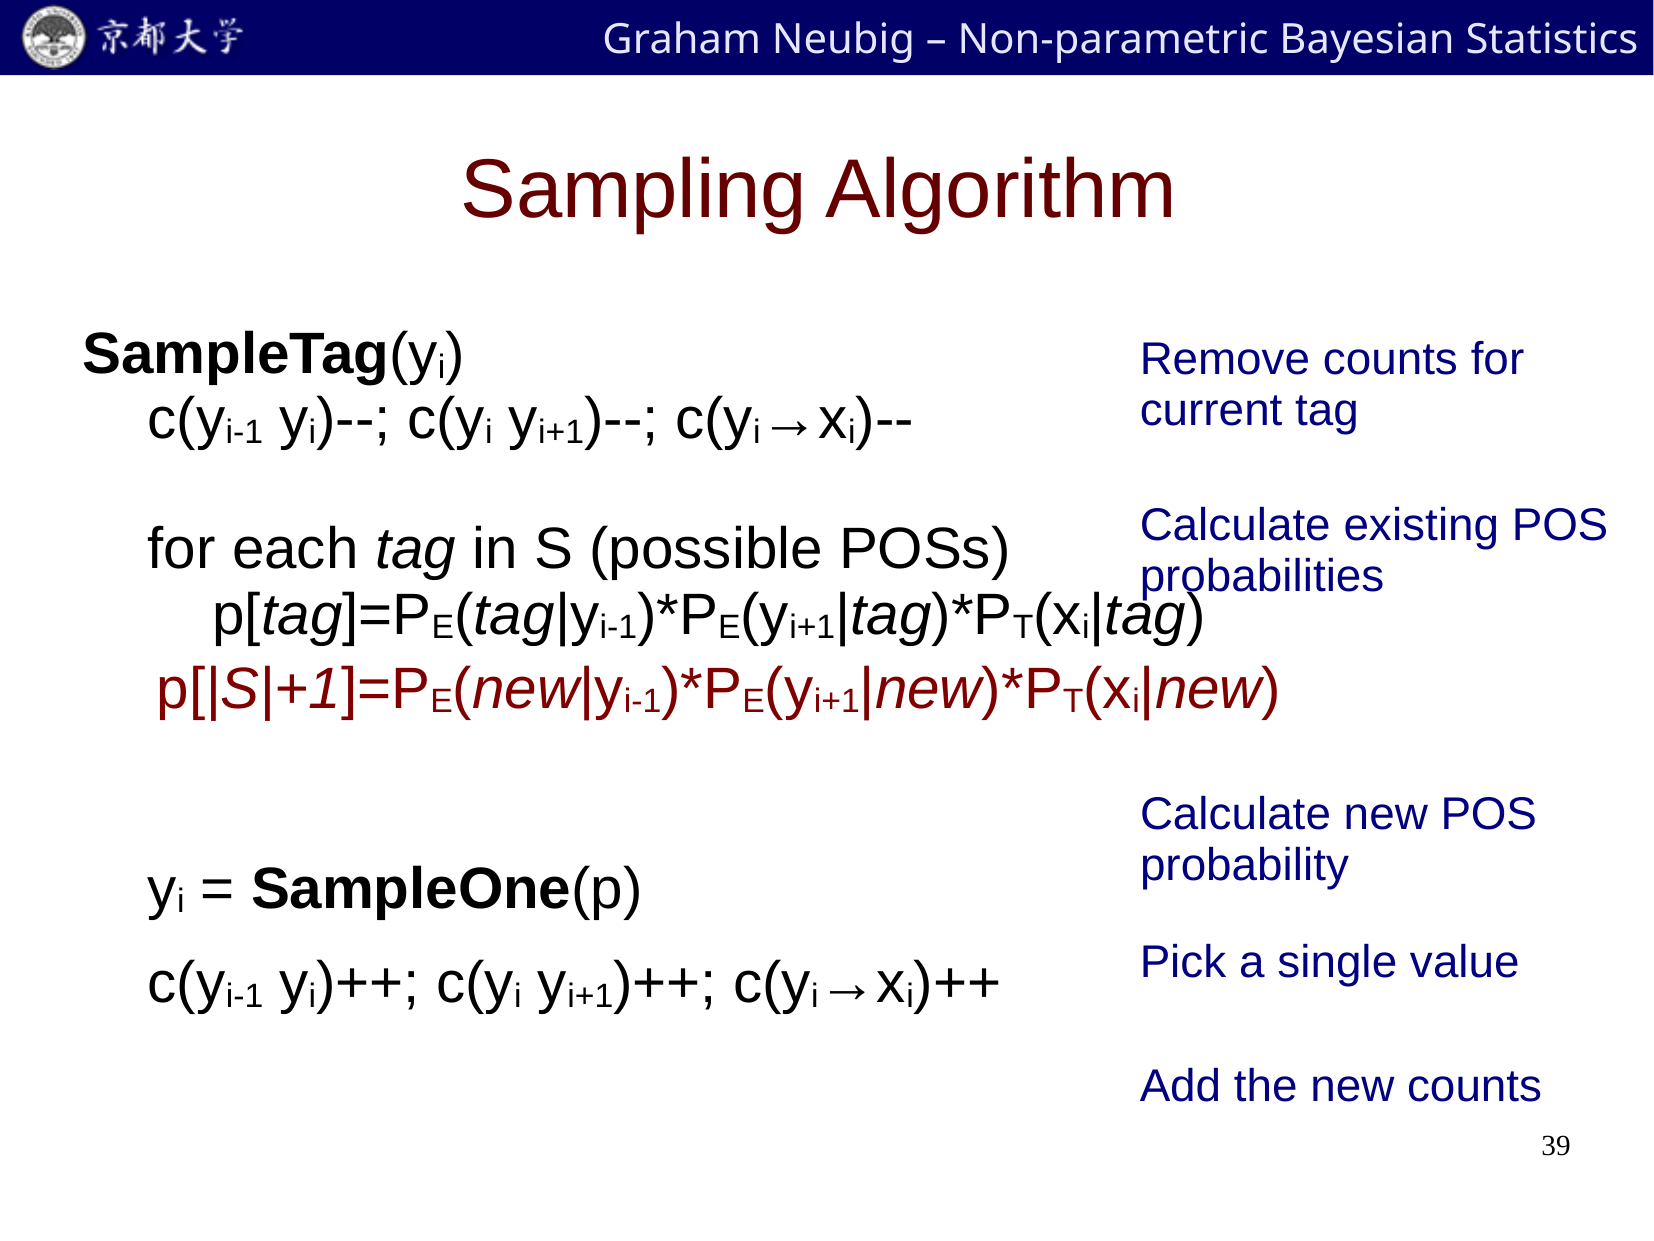

# Sampling Algorithm
SampleTag(yi)
 c(yi-1 yi)--; c(yi yi+1)--; c(yi→xi)--
 for each tag in S (possible POSs)
 p[tag]=PE(tag|yi-1)*PE(yi+1|tag)*PT(xi|tag)
　p[|S|+1]=PE(new|yi-1)*PE(yi+1|new)*PT(xi|new)
 yi = SampleOne(p)
 c(yi-1 yi)++; c(yi yi+1)++; c(yi→xi)++
Remove counts for
current tag
Calculate existing POS
probabilities
Calculate new POS
probability
Pick a single value
Add the new counts
39